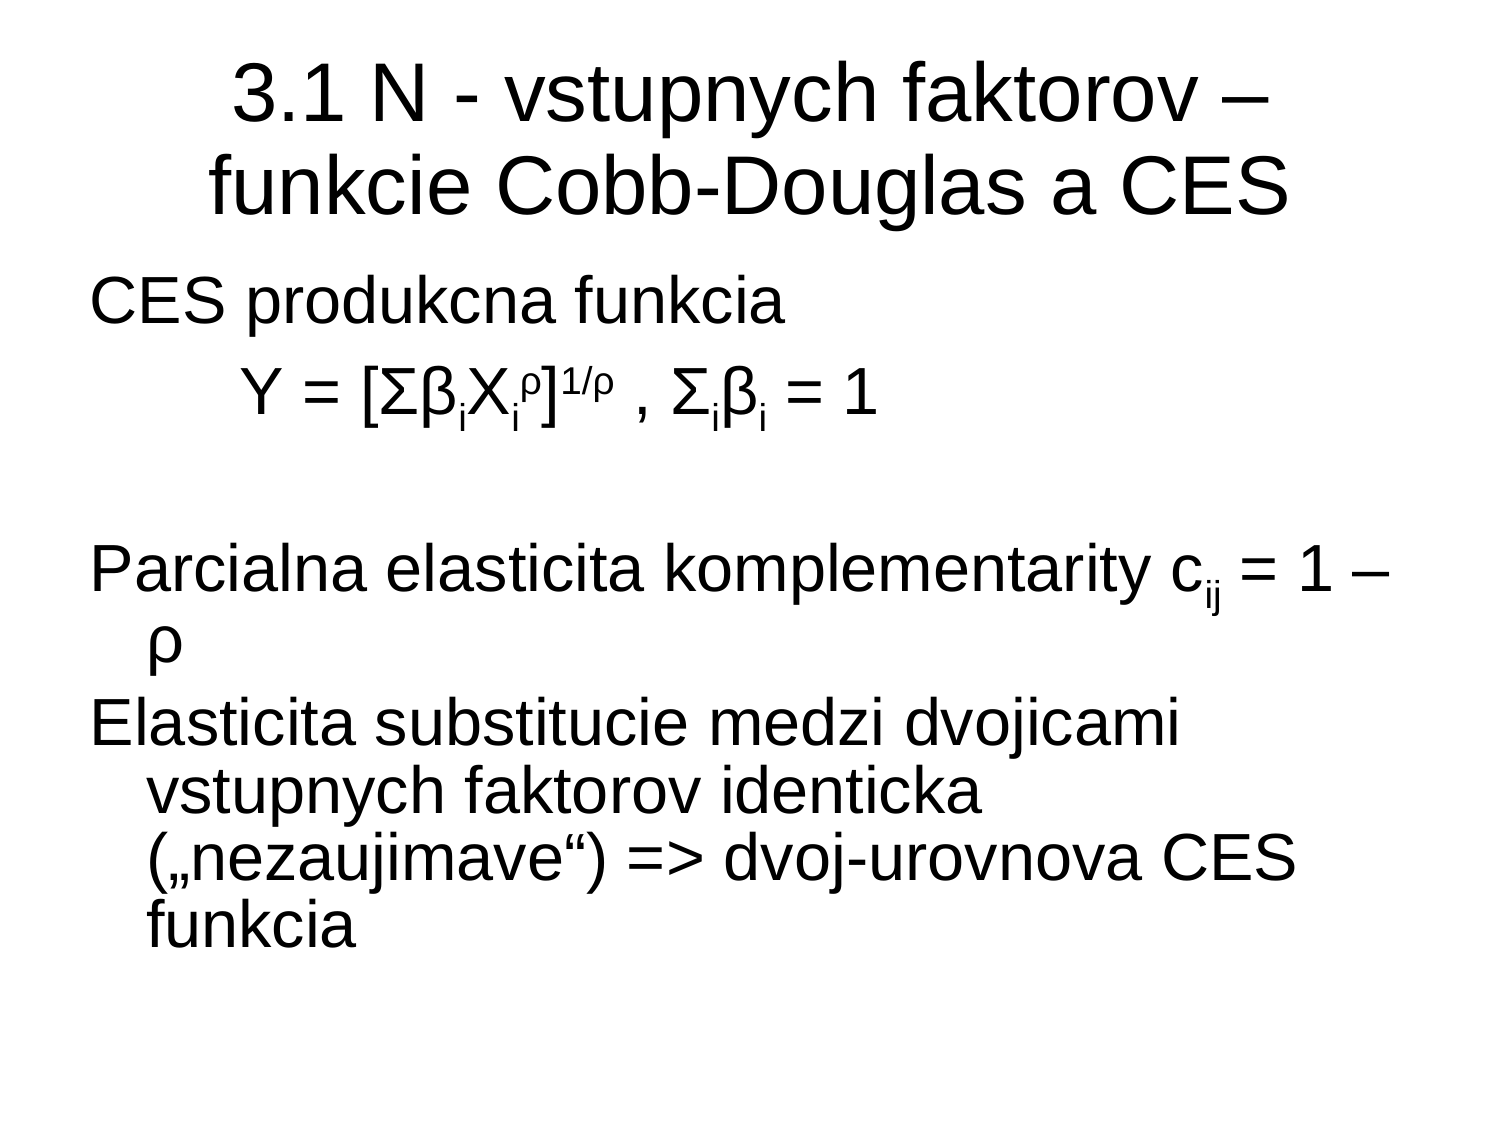

# 3.1 N - vstupnych faktorov – funkcie Cobb-Douglas a CES
CES produkcna funkcia
		Y = [ΣβiXiρ]1/ρ , Σiβi = 1
Parcialna elasticita komplementarity cij = 1 – ρ
Elasticita substitucie medzi dvojicami vstupnych faktorov identicka („nezaujimave“) => dvoj-urovnova CES funkcia